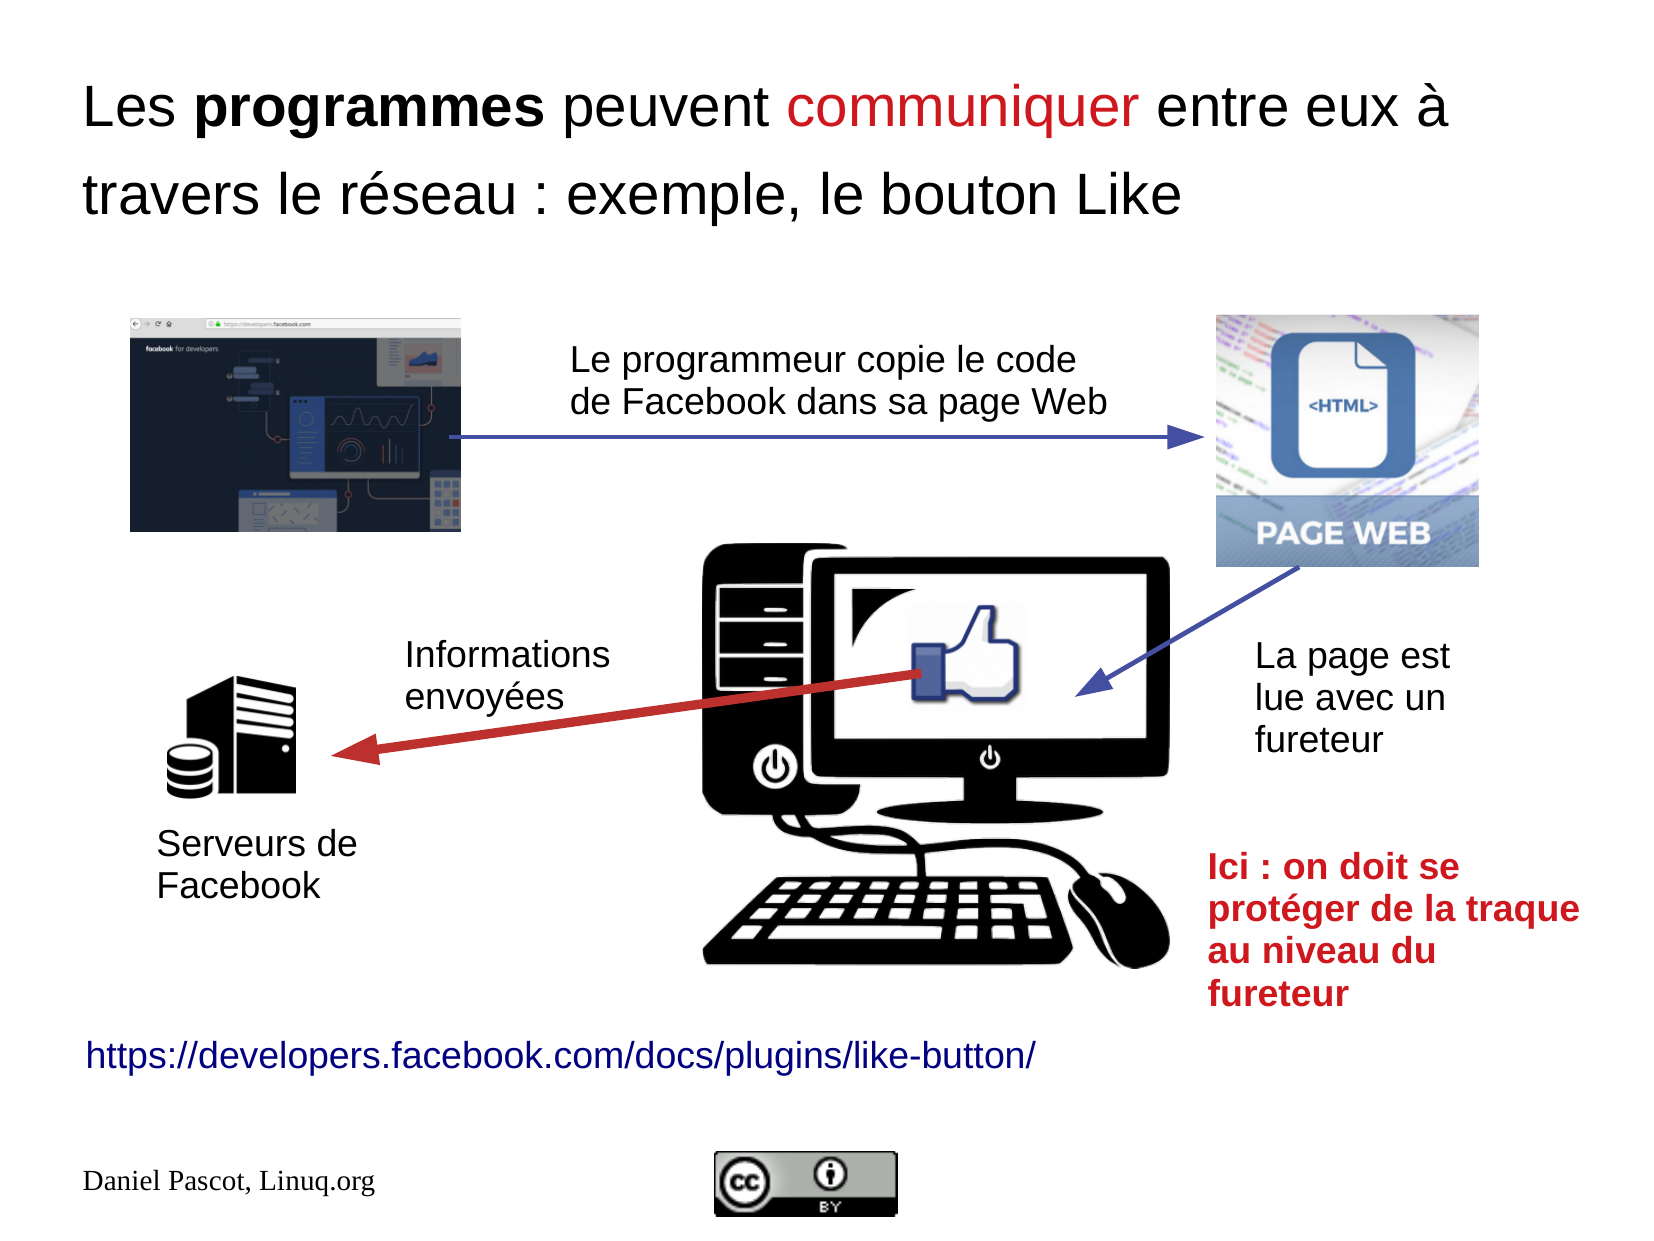

# Les programmes peuvent communiquer entre eux à travers le réseau : exemple, le bouton Like
Le programmeur copie le code
de Facebook dans sa page Web
Informations
envoyées
La page est lue avec un fureteur
Serveurs de
Facebook
Ici : on doit se
protéger de la traque
au niveau du
fureteur
https://developers.facebook.com/docs/plugins/like-button/